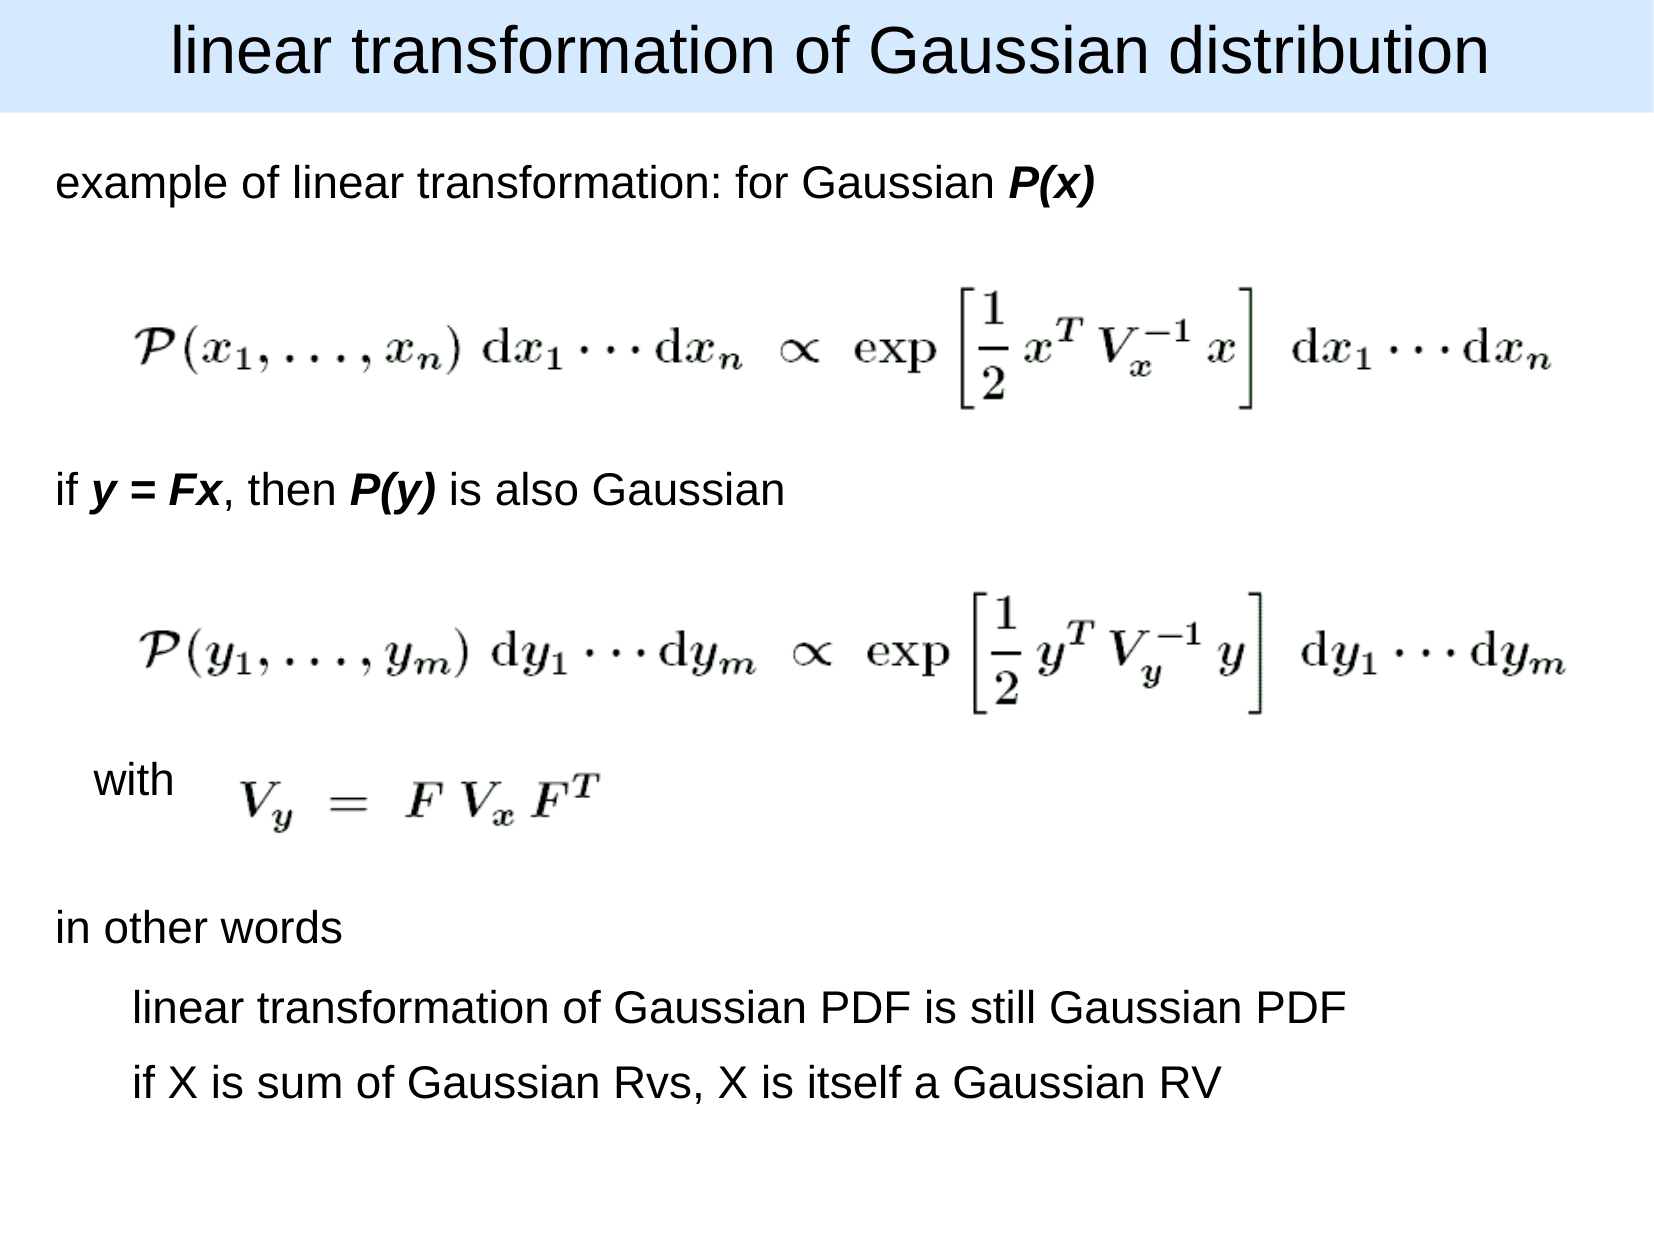

# linear transformation of Gaussian distribution
example of linear transformation: for Gaussian P(x)
if y = Fx, then P(y) is also Gaussian
 with
in other words
linear transformation of Gaussian PDF is still Gaussian PDF
if X is sum of Gaussian Rvs, X is itself a Gaussian RV